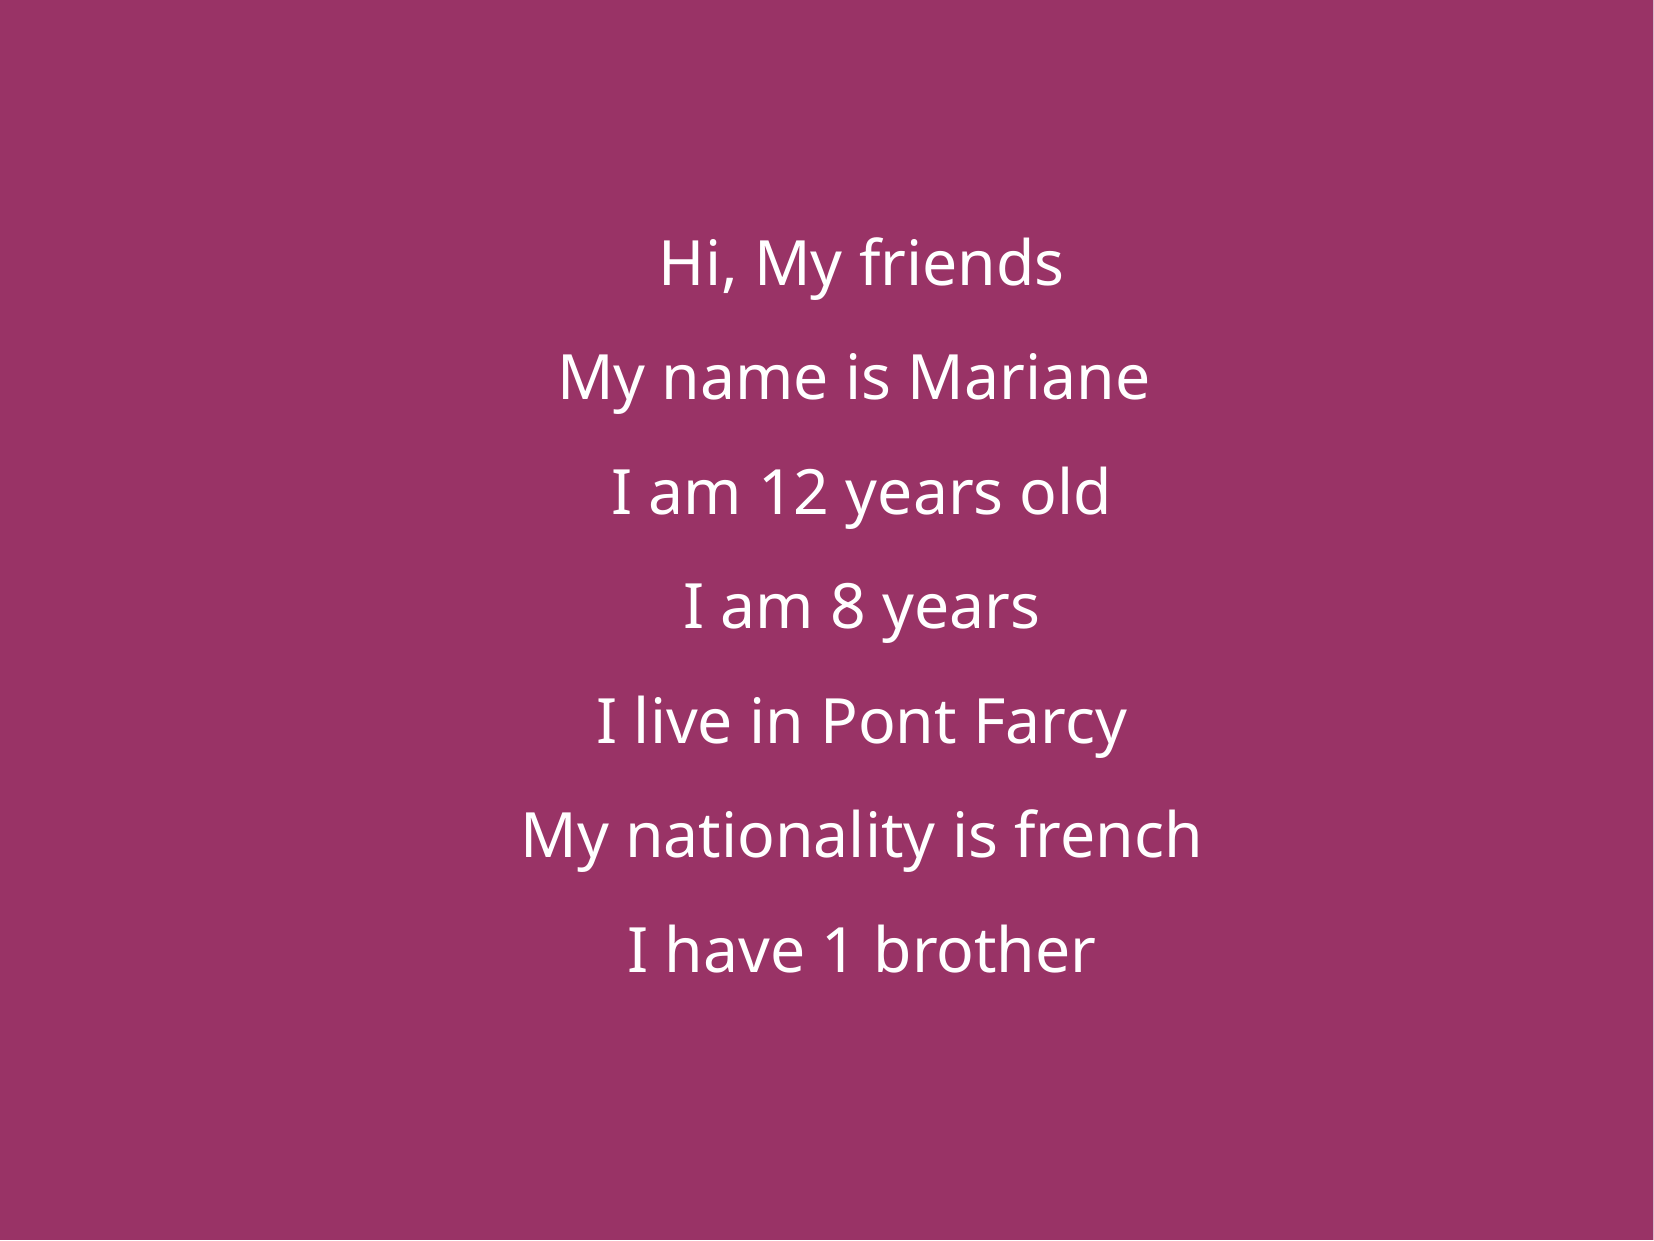

# Hi, My friends
My name is Mariane
I am 12 years old
I am 8 years
I live in Pont Farcy
My nationality is french
I have 1 brother